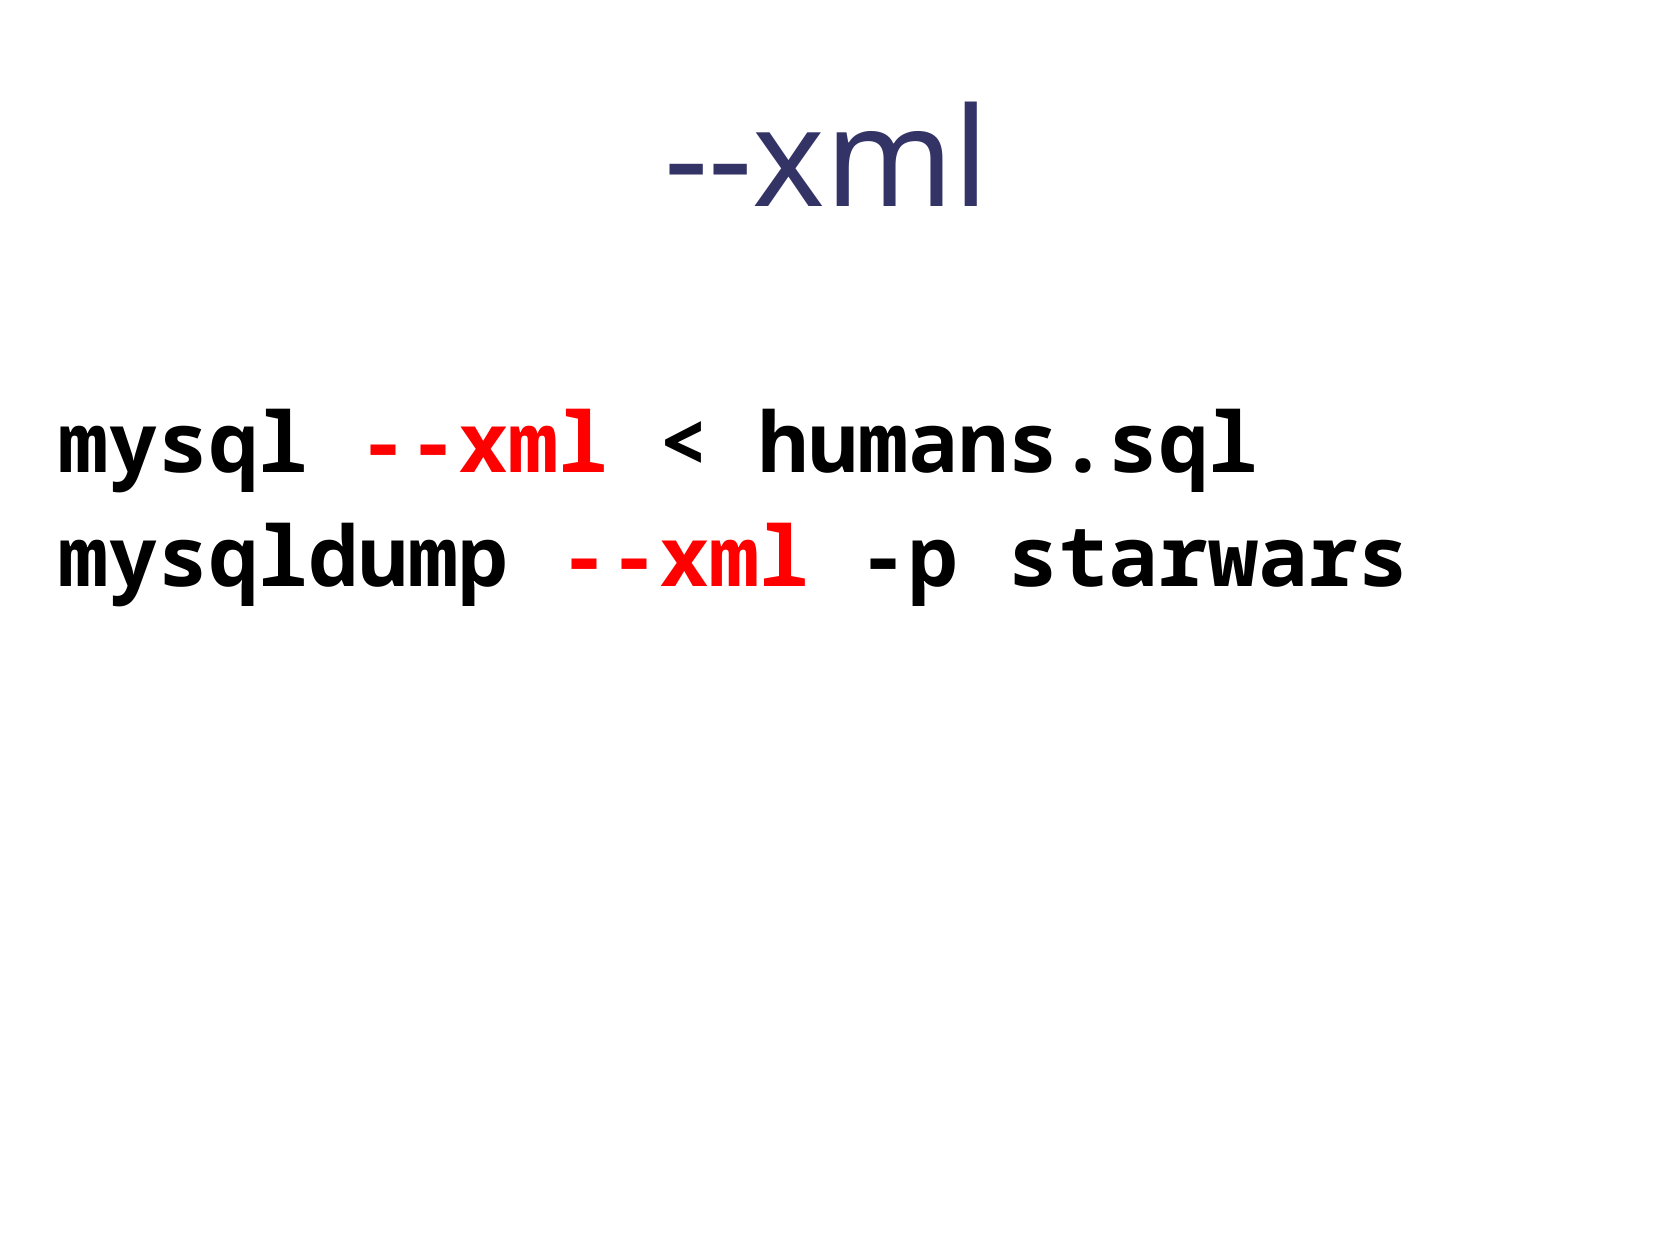

# --xml
mysql --xml < humans.sql
mysqldump --xml -p starwars